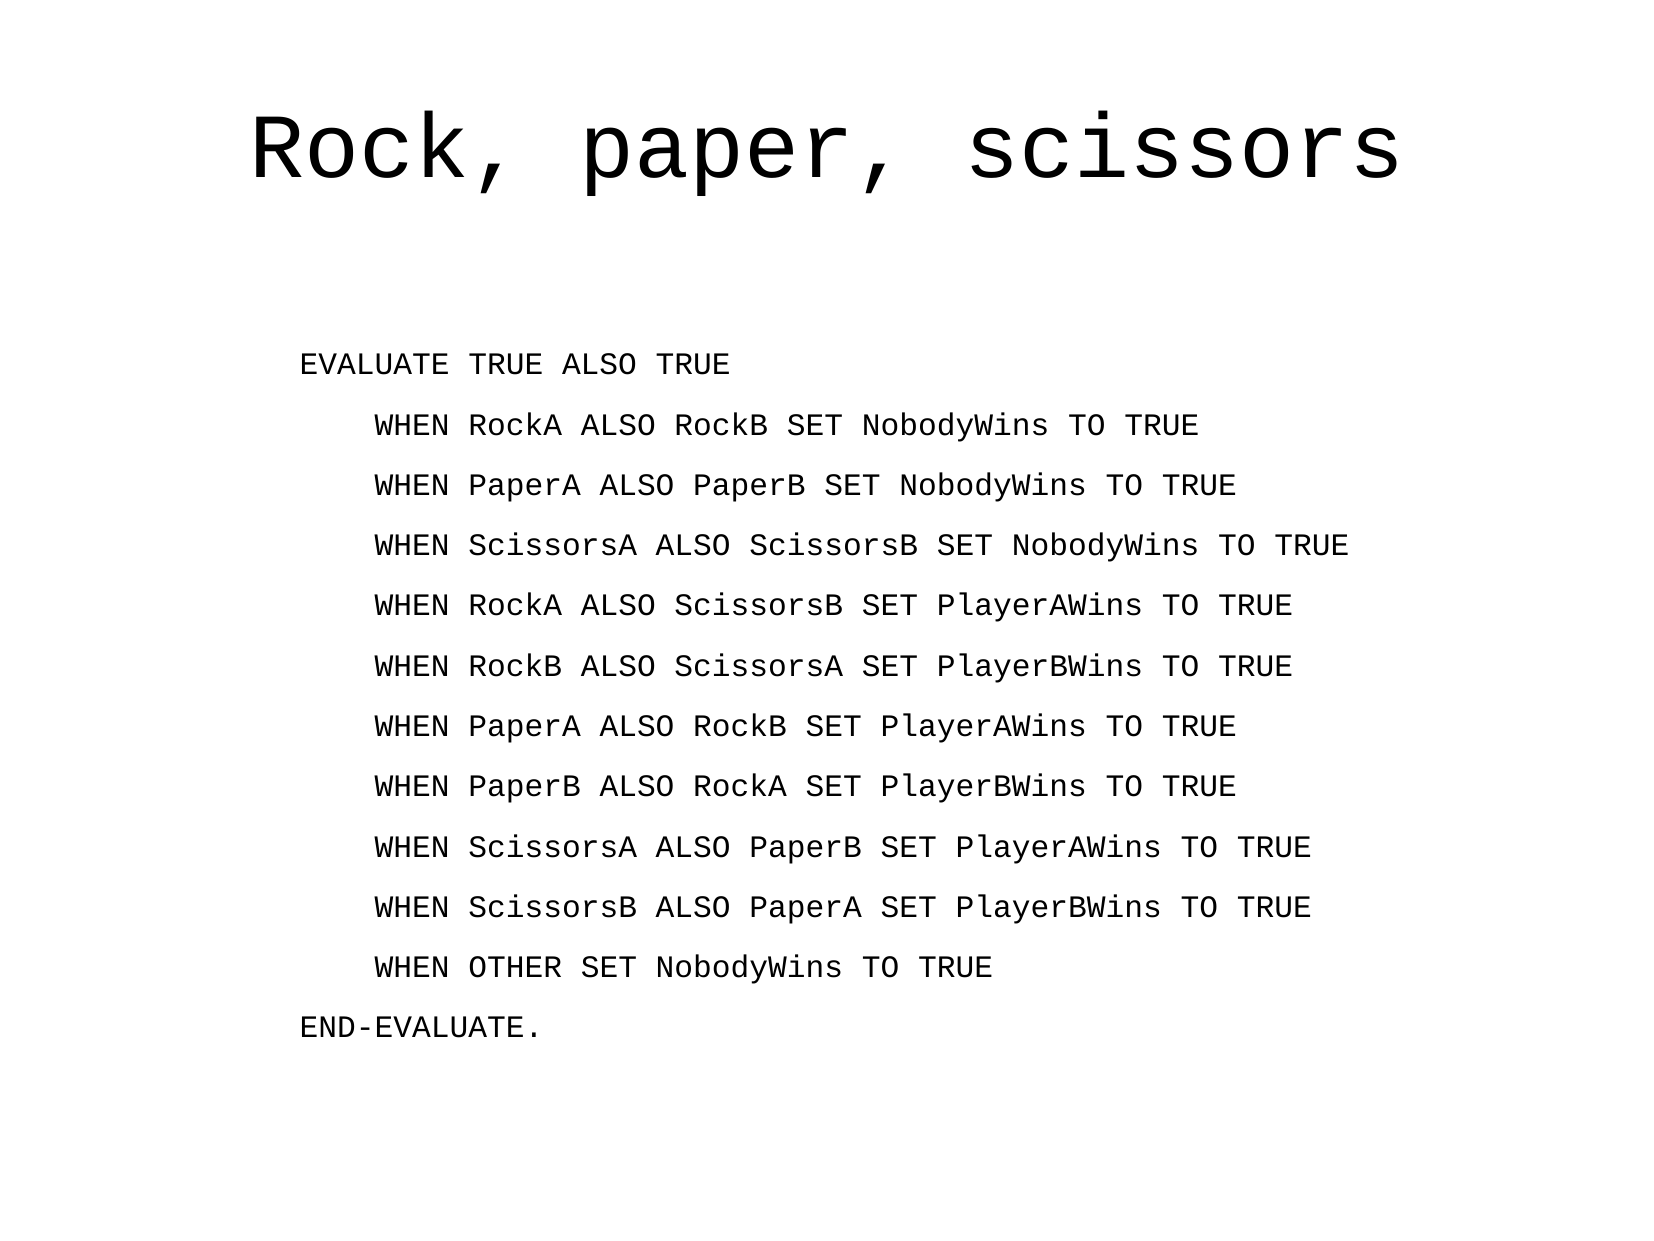

# Rock, paper, scissors
EVALUATE TRUE ALSO TRUE
	WHEN RockA ALSO RockB SET NobodyWins TO TRUE
	WHEN PaperA ALSO PaperB SET NobodyWins TO TRUE
	WHEN ScissorsA ALSO ScissorsB SET NobodyWins TO TRUE
	WHEN RockA ALSO ScissorsB SET PlayerAWins TO TRUE
	WHEN RockB ALSO ScissorsA SET PlayerBWins TO TRUE
	WHEN PaperA ALSO RockB SET PlayerAWins TO TRUE
	WHEN PaperB ALSO RockA SET PlayerBWins TO TRUE
	WHEN ScissorsA ALSO PaperB SET PlayerAWins TO TRUE
	WHEN ScissorsB ALSO PaperA SET PlayerBWins TO TRUE
	WHEN OTHER SET NobodyWins TO TRUE
END-EVALUATE.